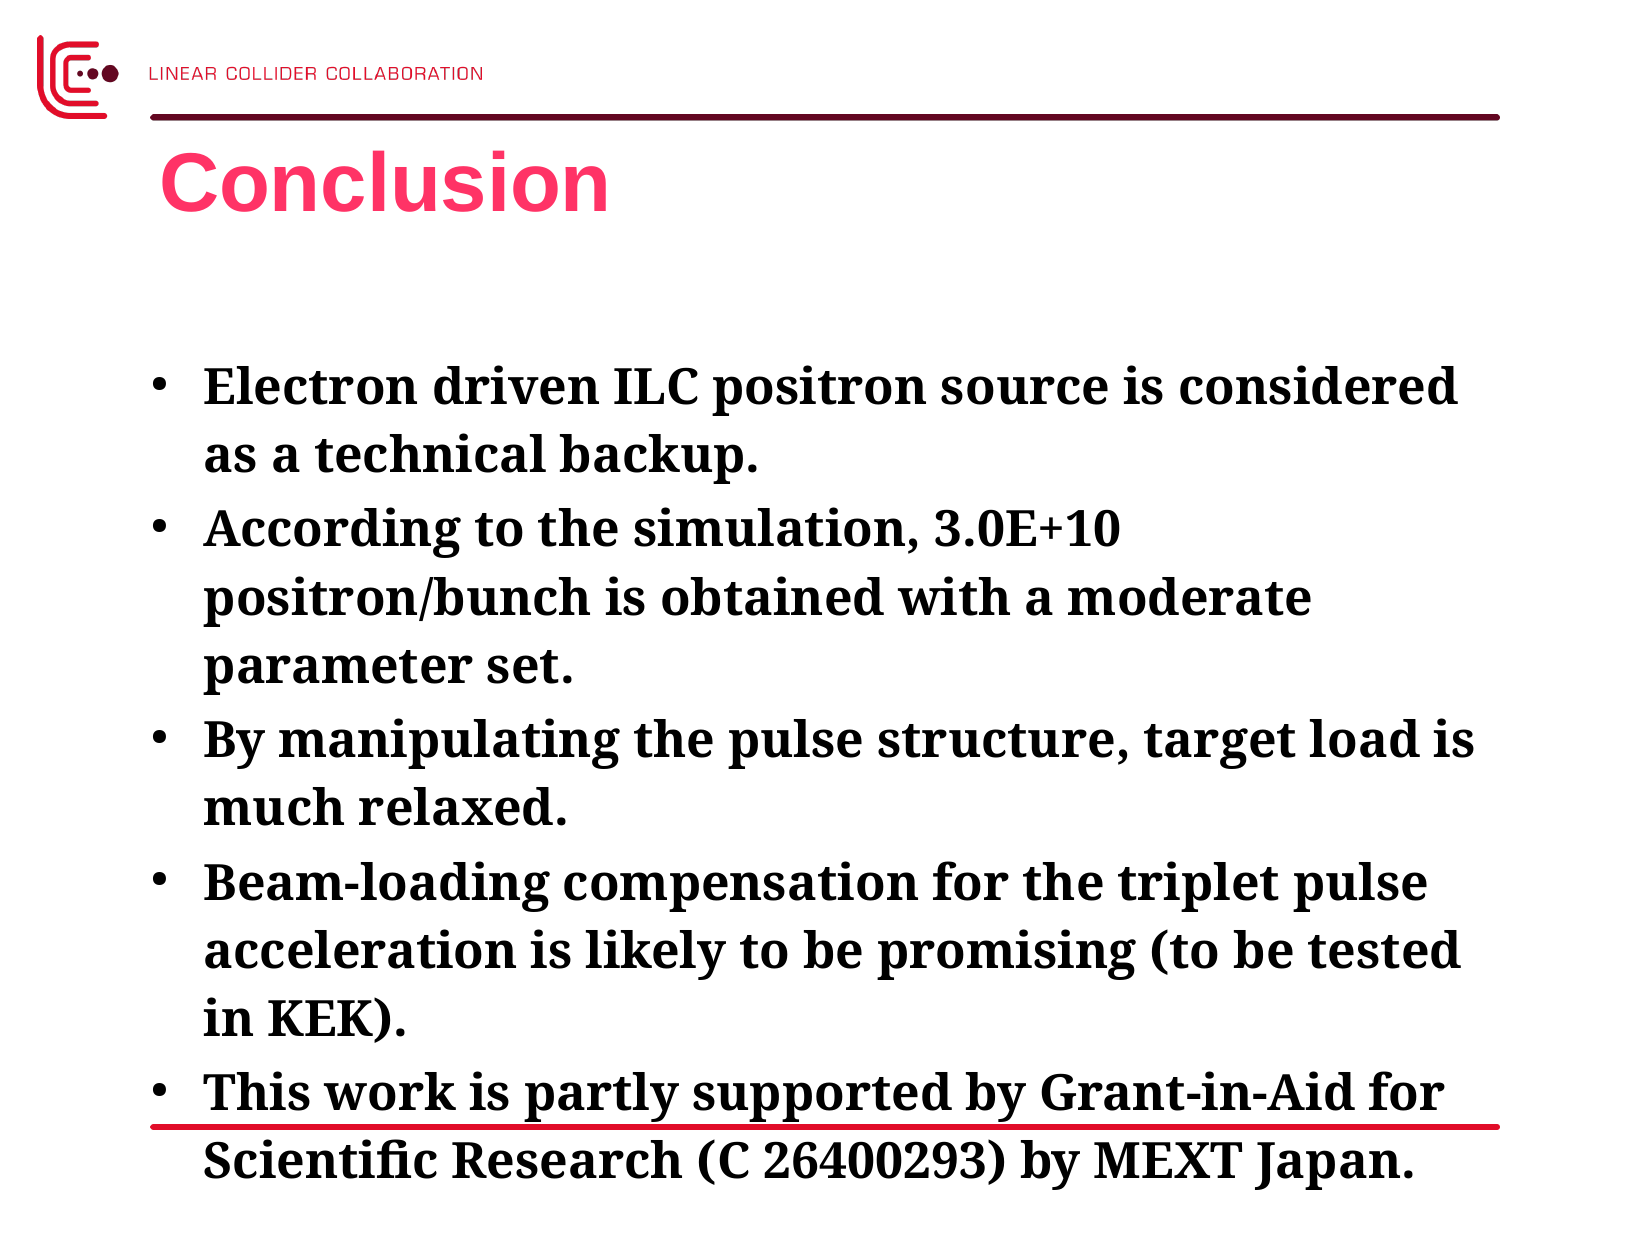

# Conclusion
Electron driven ILC positron source is considered as a technical backup.
According to the simulation, 3.0E+10 positron/bunch is obtained with a moderate parameter set.
By manipulating the pulse structure, target load is much relaxed.
Beam-loading compensation for the triplet pulse acceleration is likely to be promising (to be tested in KEK).
This work is partly supported by Grant-in-Aid for Scientific Research (C 26400293) by MEXT Japan.